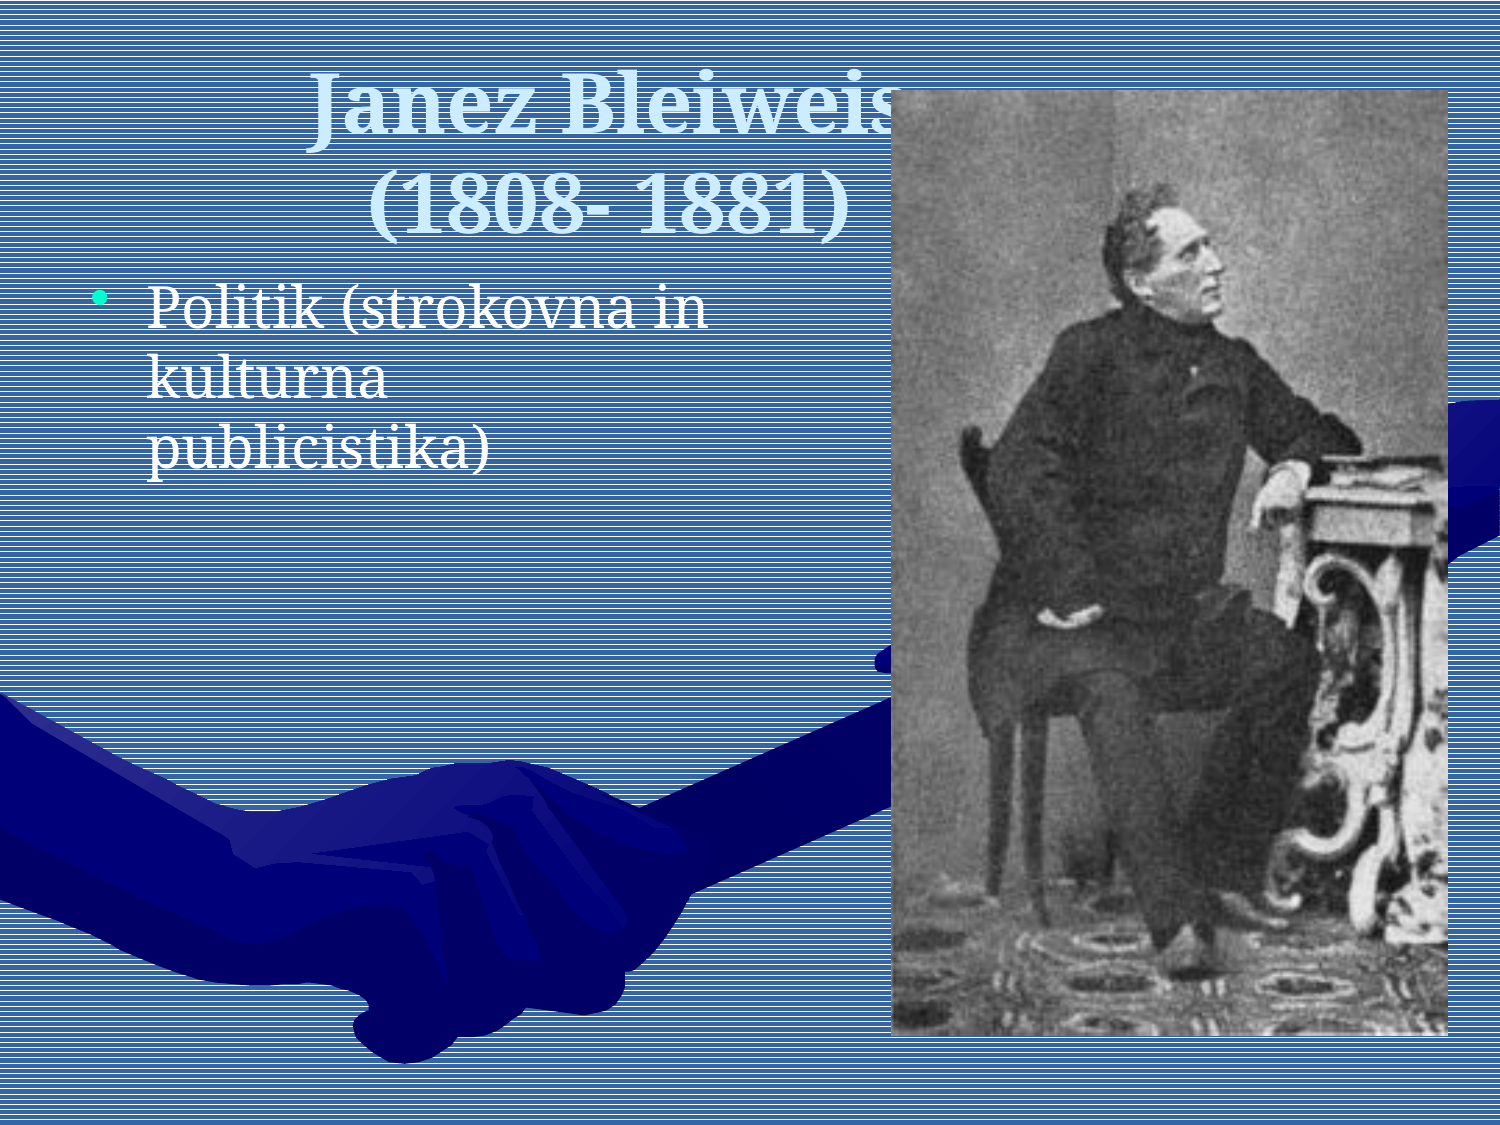

# Janez Bleiweis (1808- 1881)
Politik (strokovna in kulturna publicistika)